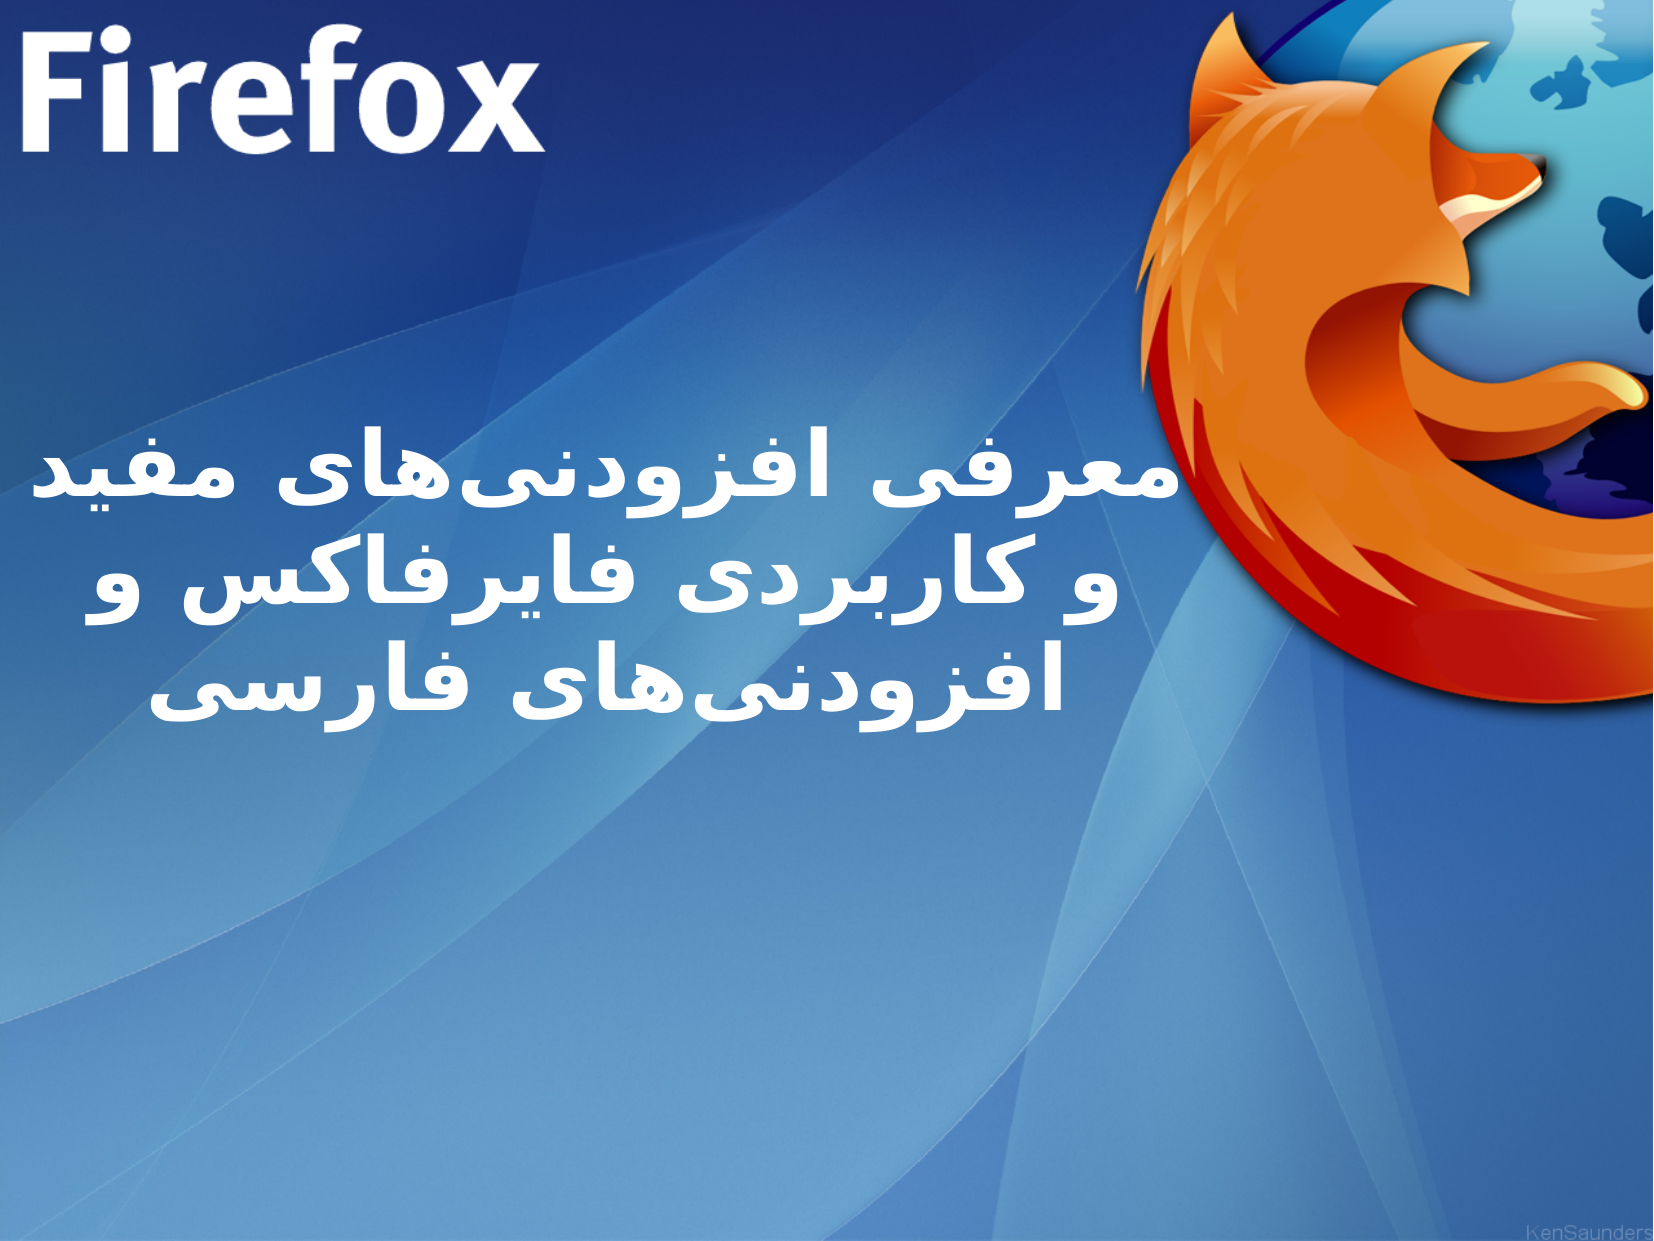

# معرفی افزودنی‌های مفید و کاربردی فایرفاکس و افزودنی‌های فارسی